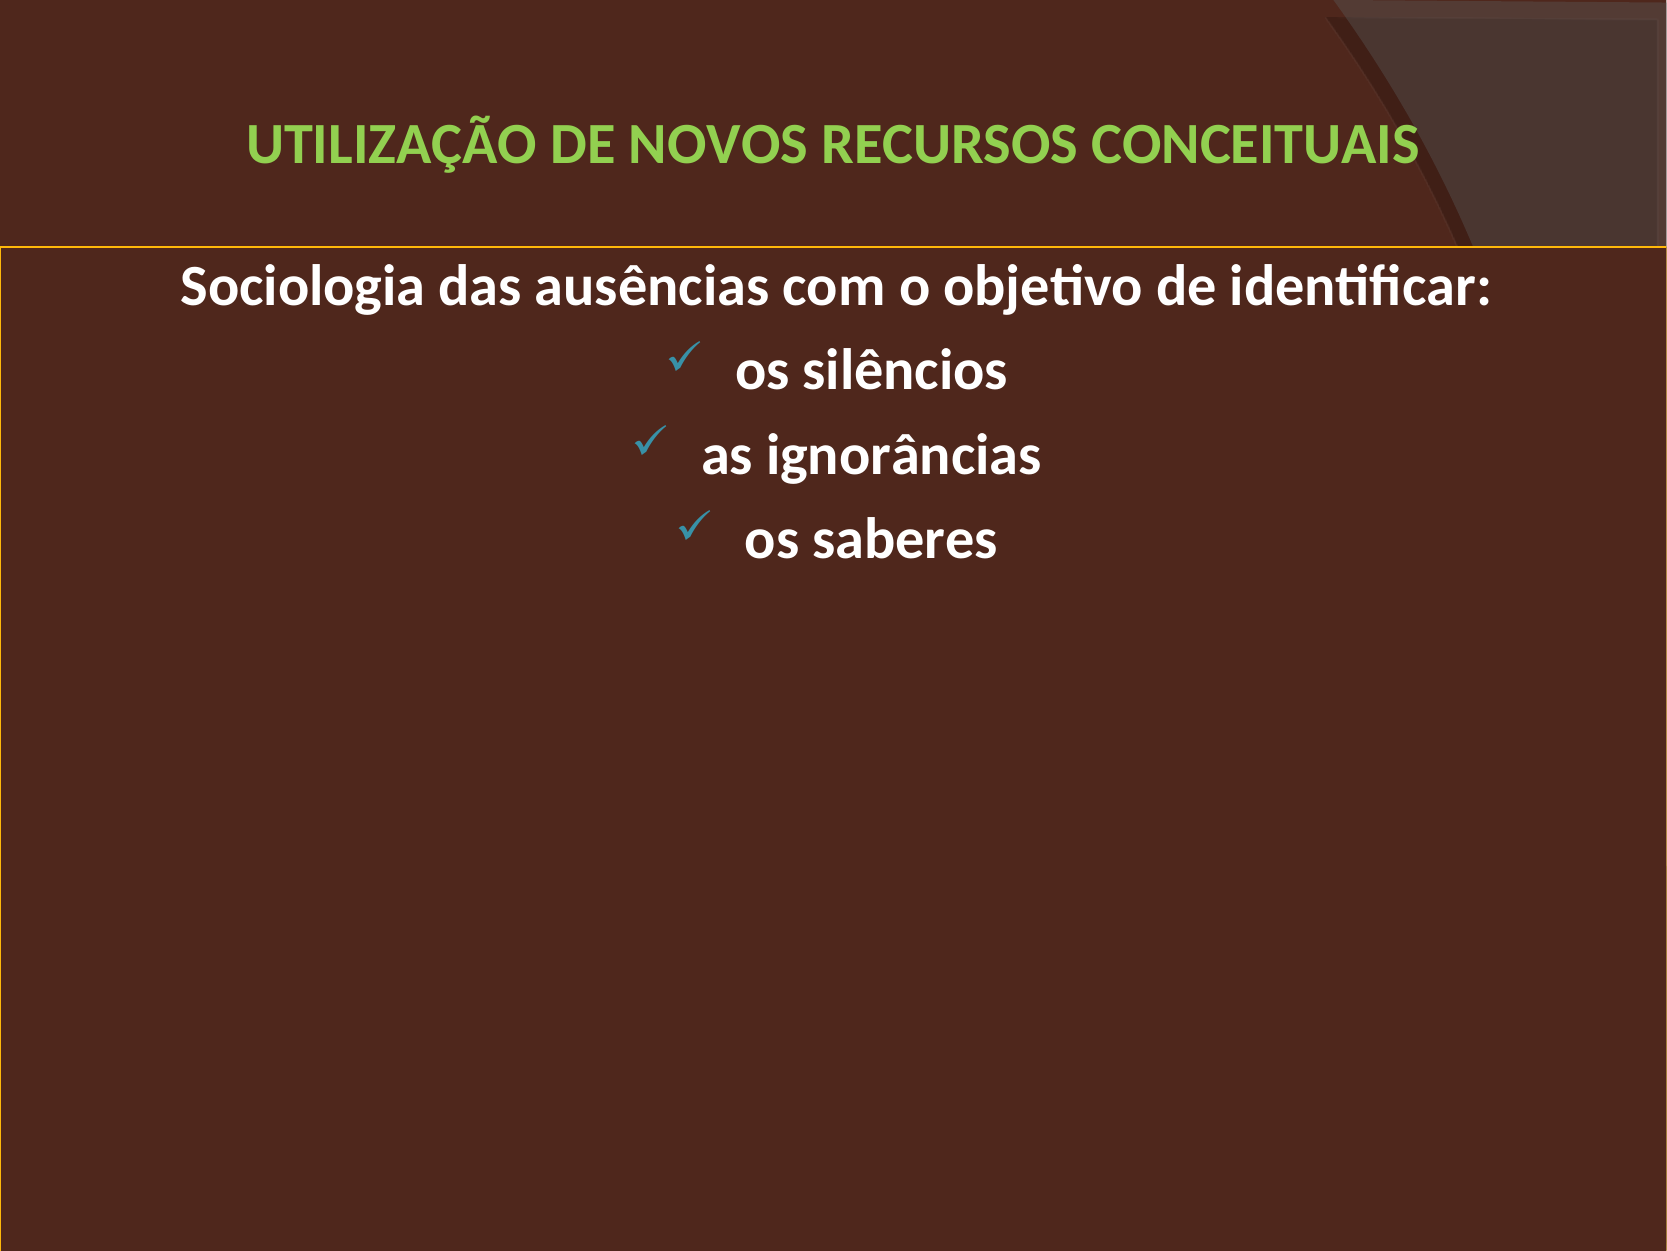

UTILIZAÇÃO DE NOVOS RECURSOS CONCEITUAIS
# Sociologia das ausências com o objetivo de identificar:
os silêncios
as ignorâncias
os saberes